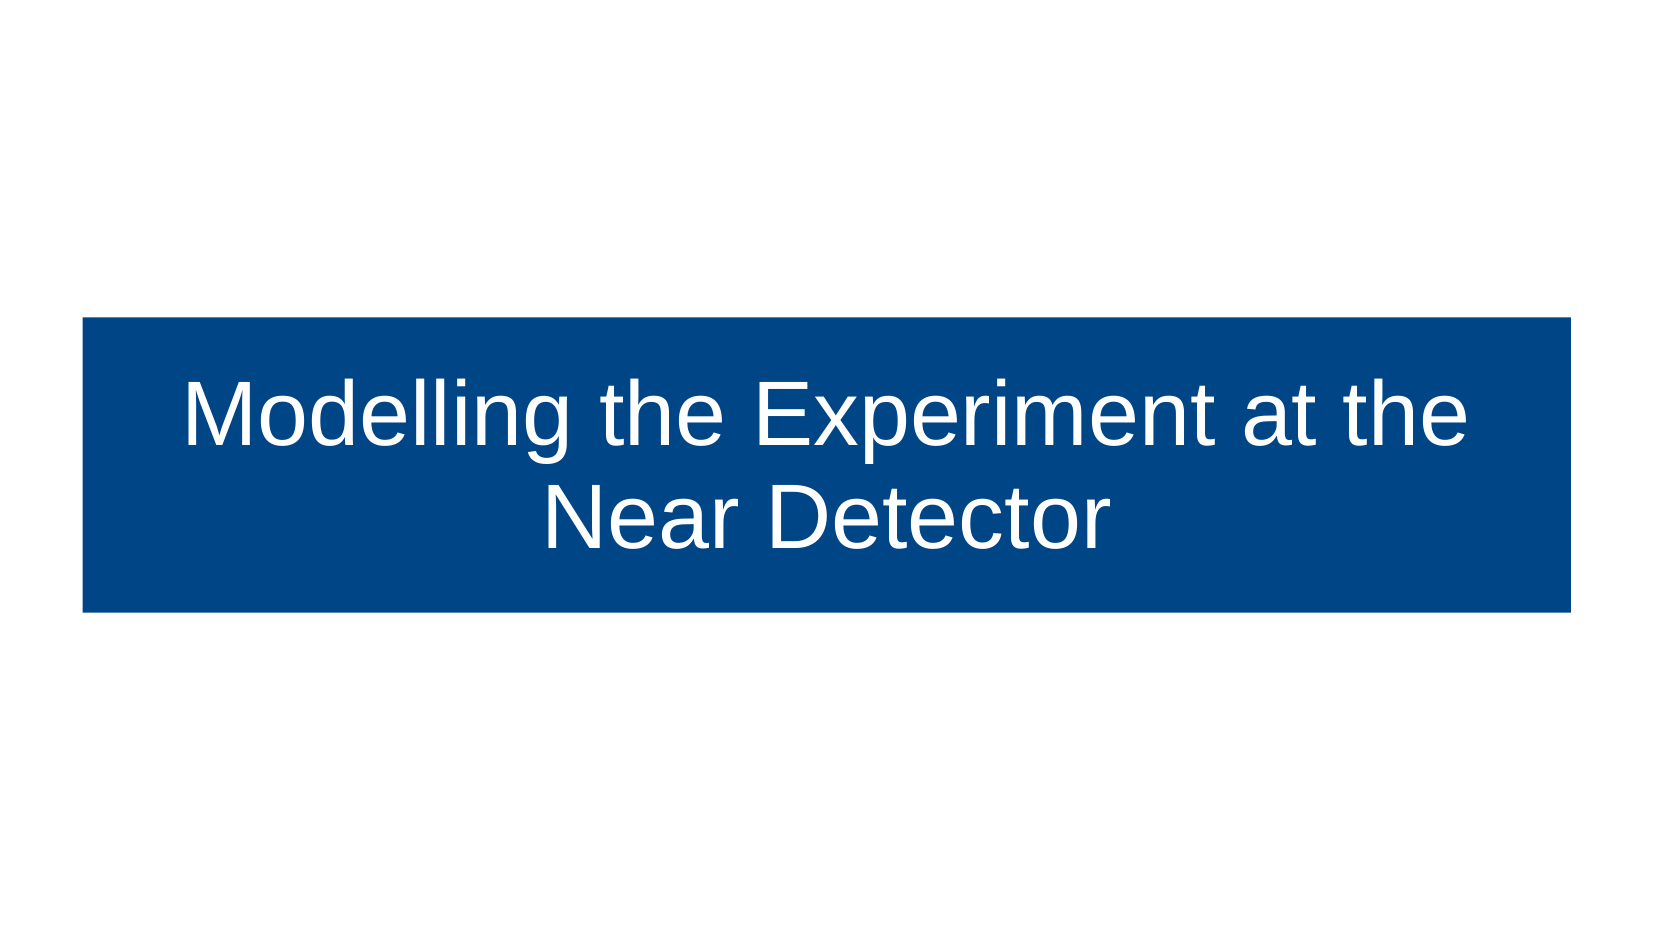

# Modelling the Experiment at the Near Detector